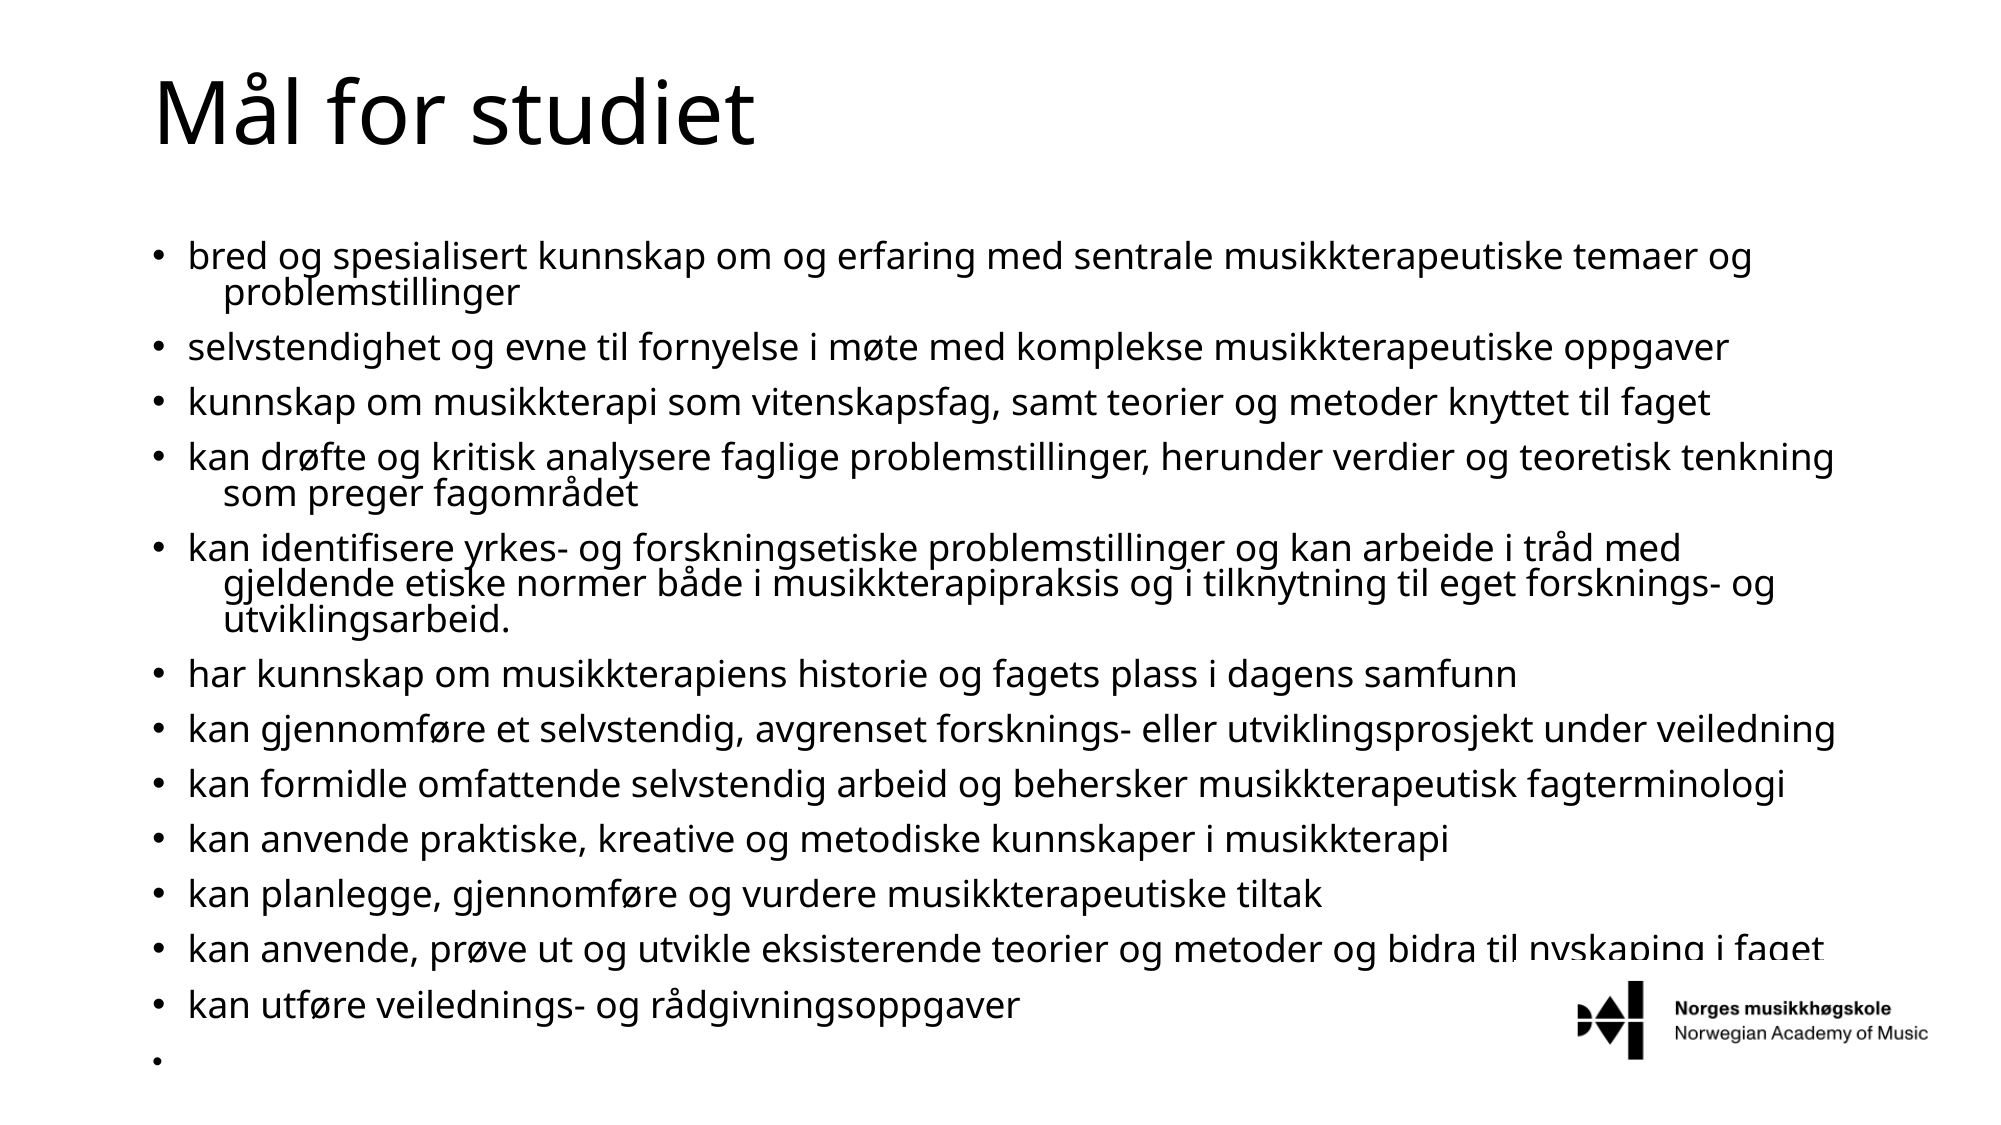

# Mål for studiet
bred og spesialisert kunnskap om og erfaring med sentrale musikkterapeutiske temaer og problemstillinger
selvstendighet og evne til fornyelse i møte med komplekse musikkterapeutiske oppgaver
kunnskap om musikkterapi som vitenskapsfag, samt teorier og metoder knyttet til faget
kan drøfte og kritisk analysere faglige problemstillinger, herunder verdier og teoretisk tenkning som preger fagområdet
kan identifisere yrkes- og forskningsetiske problemstillinger og kan arbeide i tråd med gjeldende etiske normer både i musikkterapipraksis og i tilknytning til eget forsknings- og utviklingsarbeid.
har kunnskap om musikkterapiens historie og fagets plass i dagens samfunn
kan gjennomføre et selvstendig, avgrenset forsknings- eller utviklingsprosjekt under veiledning
kan formidle omfattende selvstendig arbeid og behersker musikkterapeutisk fagterminologi
kan anvende praktiske, kreative og metodiske kunnskaper i musikkterapi
kan planlegge, gjennomføre og vurdere musikkterapeutiske tiltak
kan anvende, prøve ut og utvikle eksisterende teorier og metoder og bidra til nyskaping i faget
kan utføre veilednings- og rådgivningsoppgaver